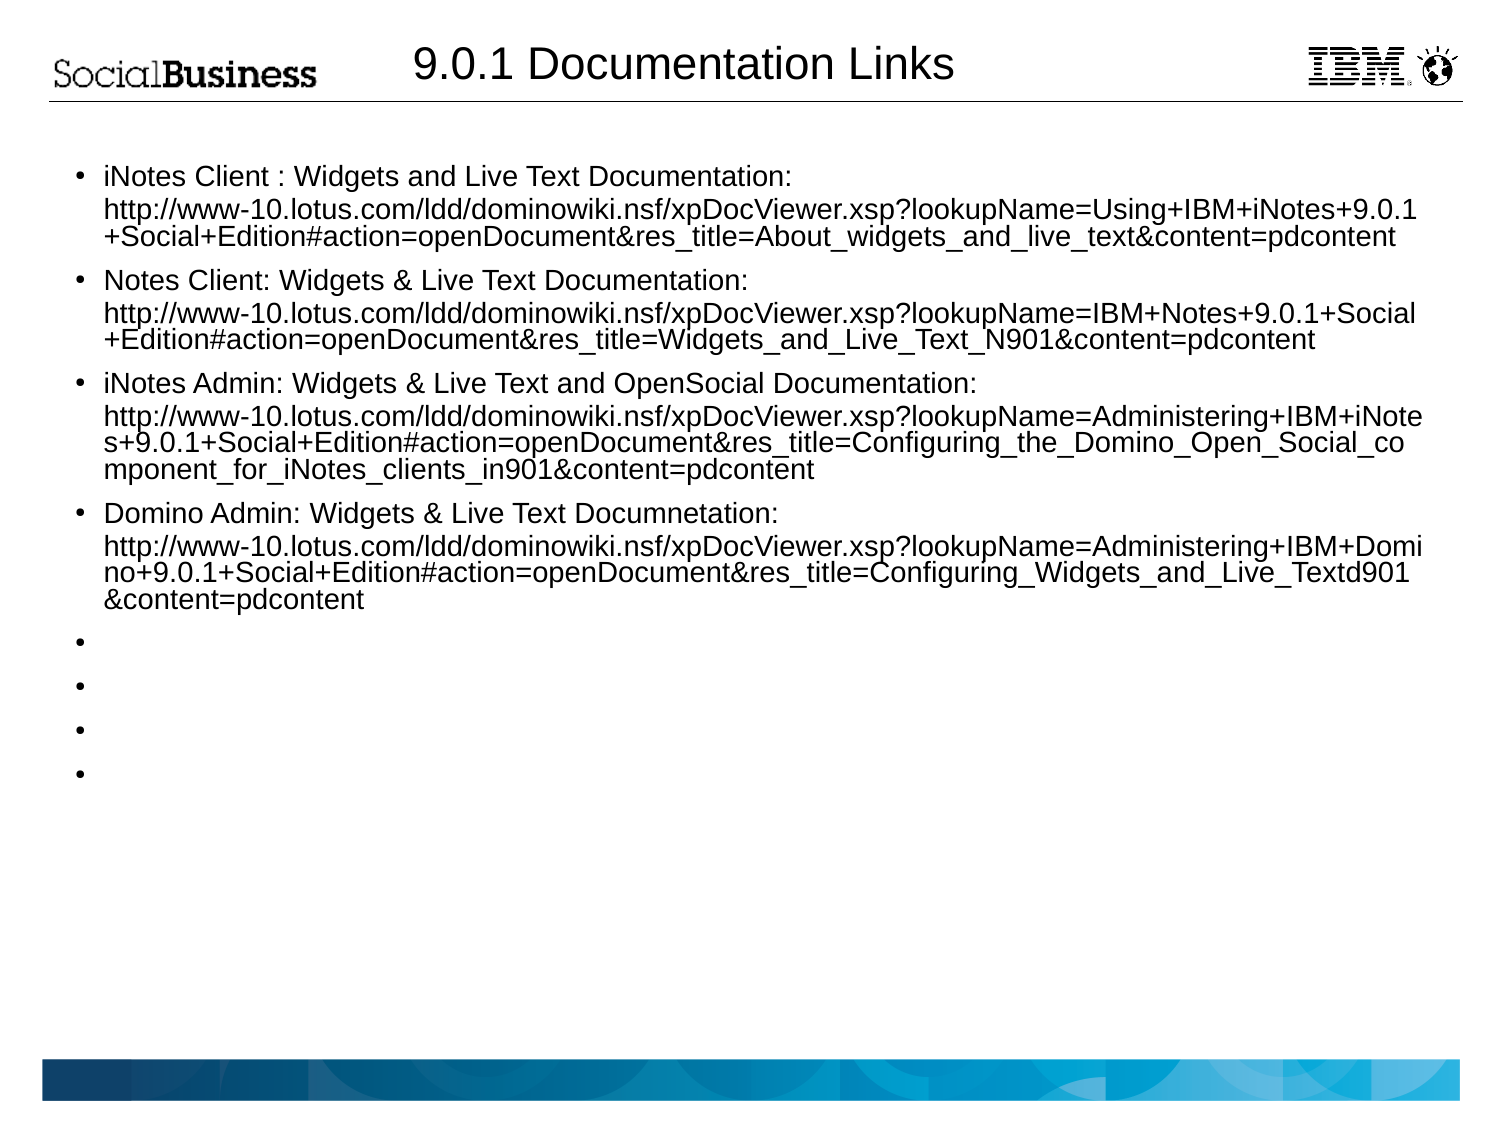

# 9.0.1 Documentation Links
iNotes Client : Widgets and Live Text Documentation:
http://www-10.lotus.com/ldd/dominowiki.nsf/xpDocViewer.xsp?lookupName=Using+IBM+iNotes+9.0.1+Social+Edition#action=openDocument&res_title=About_widgets_and_live_text&content=pdcontent
Notes Client: Widgets & Live Text Documentation:
http://www-10.lotus.com/ldd/dominowiki.nsf/xpDocViewer.xsp?lookupName=IBM+Notes+9.0.1+Social+Edition#action=openDocument&res_title=Widgets_and_Live_Text_N901&content=pdcontent
iNotes Admin: Widgets & Live Text and OpenSocial Documentation:
http://www-10.lotus.com/ldd/dominowiki.nsf/xpDocViewer.xsp?lookupName=Administering+IBM+iNotes+9.0.1+Social+Edition#action=openDocument&res_title=Configuring_the_Domino_Open_Social_component_for_iNotes_clients_in901&content=pdcontent
Domino Admin: Widgets & Live Text Documnetation:
http://www-10.lotus.com/ldd/dominowiki.nsf/xpDocViewer.xsp?lookupName=Administering+IBM+Domino+9.0.1+Social+Edition#action=openDocument&res_title=Configuring_Widgets_and_Live_Textd901&content=pdcontent